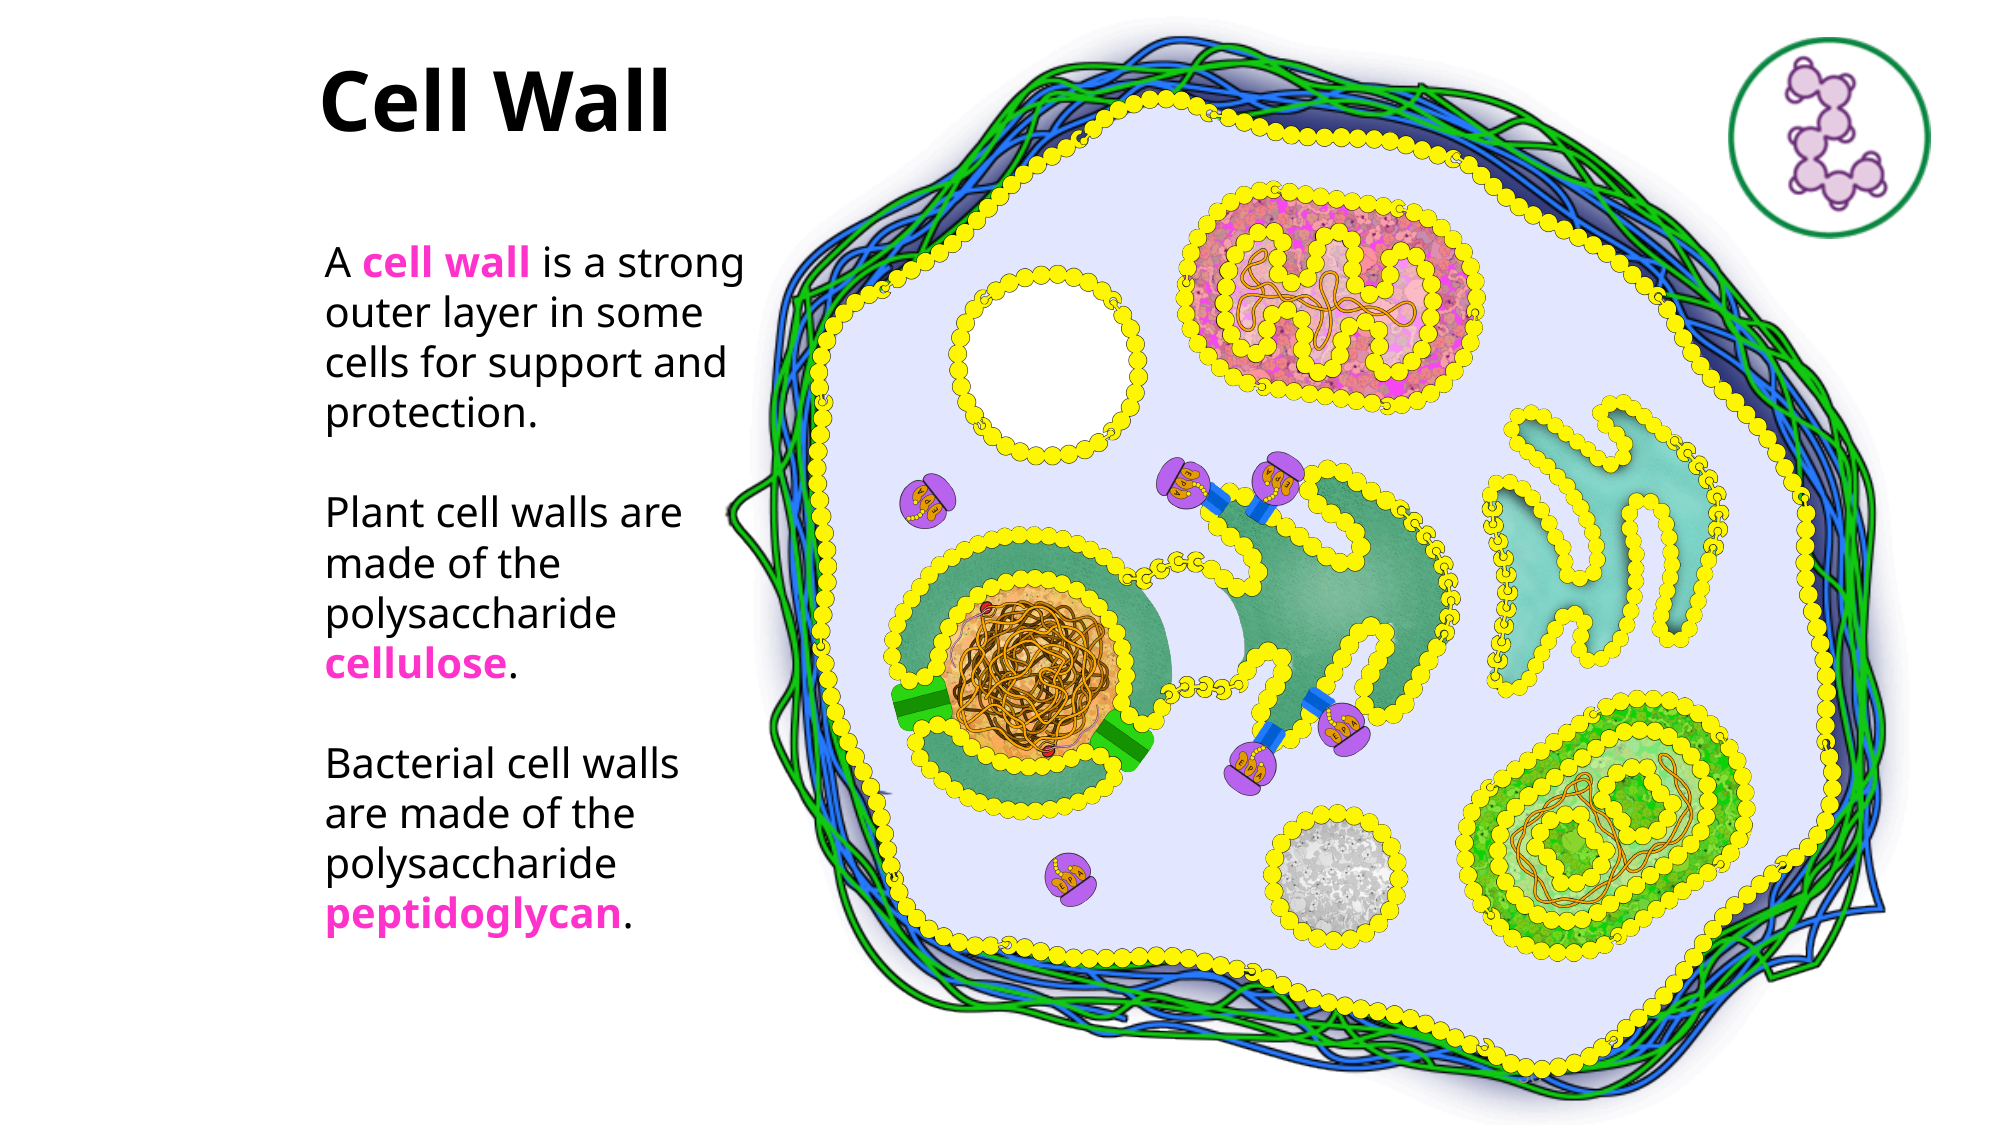

Cell Wall
A cell wall is a strong outer layer in some cells for support and protection.
Plant cell walls are made of the polysaccharide cellulose.
Bacterial cell walls are made of the polysaccharide peptidoglycan.